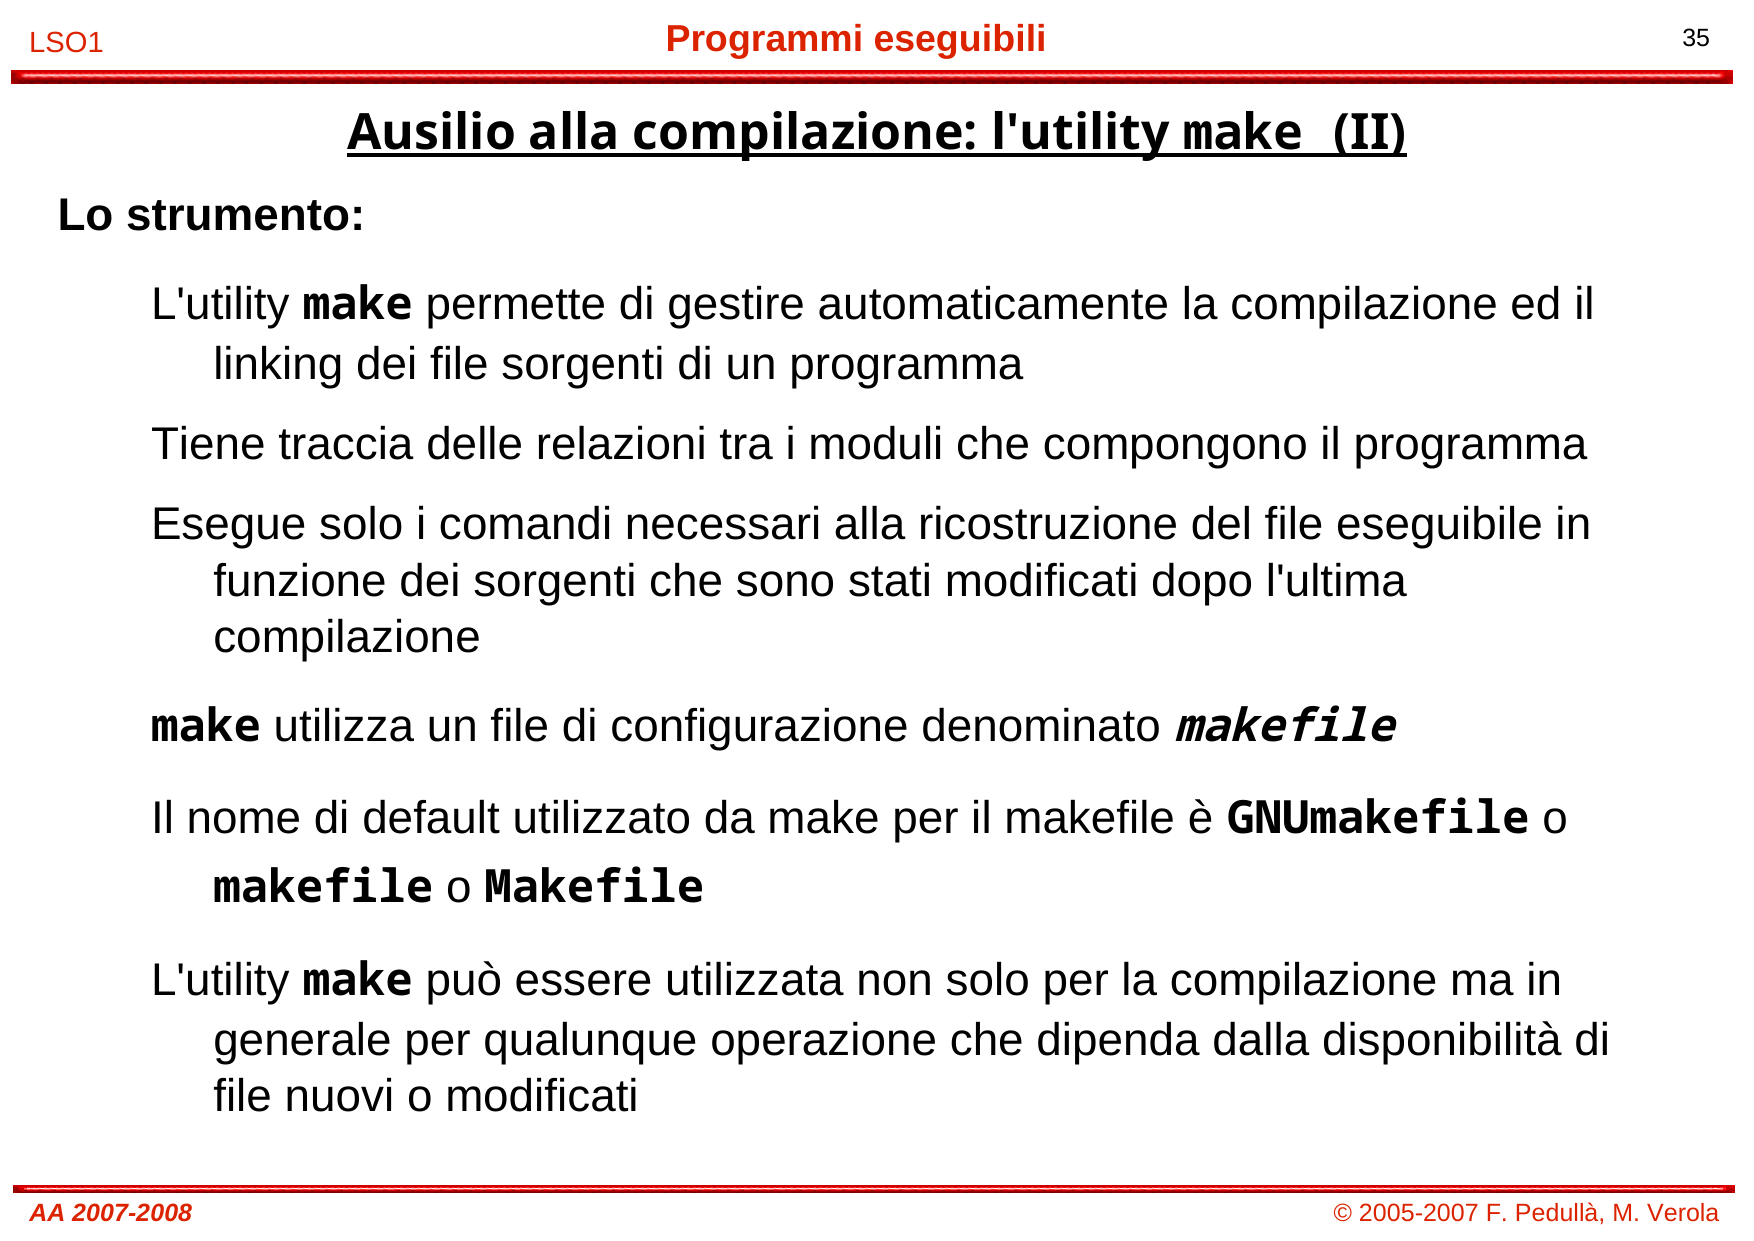

# Ausilio alla compilazione: l'utility make (II)
Lo strumento:
L'utility make permette di gestire automaticamente la compilazione ed il linking dei file sorgenti di un programma
Tiene traccia delle relazioni tra i moduli che compongono il programma
Esegue solo i comandi necessari alla ricostruzione del file eseguibile in funzione dei sorgenti che sono stati modificati dopo l'ultima compilazione
make utilizza un file di configurazione denominato makefile
Il nome di default utilizzato da make per il makefile è GNUmakefile o makefile o Makefile
L'utility make può essere utilizzata non solo per la compilazione ma in generale per qualunque operazione che dipenda dalla disponibilità di file nuovi o modificati